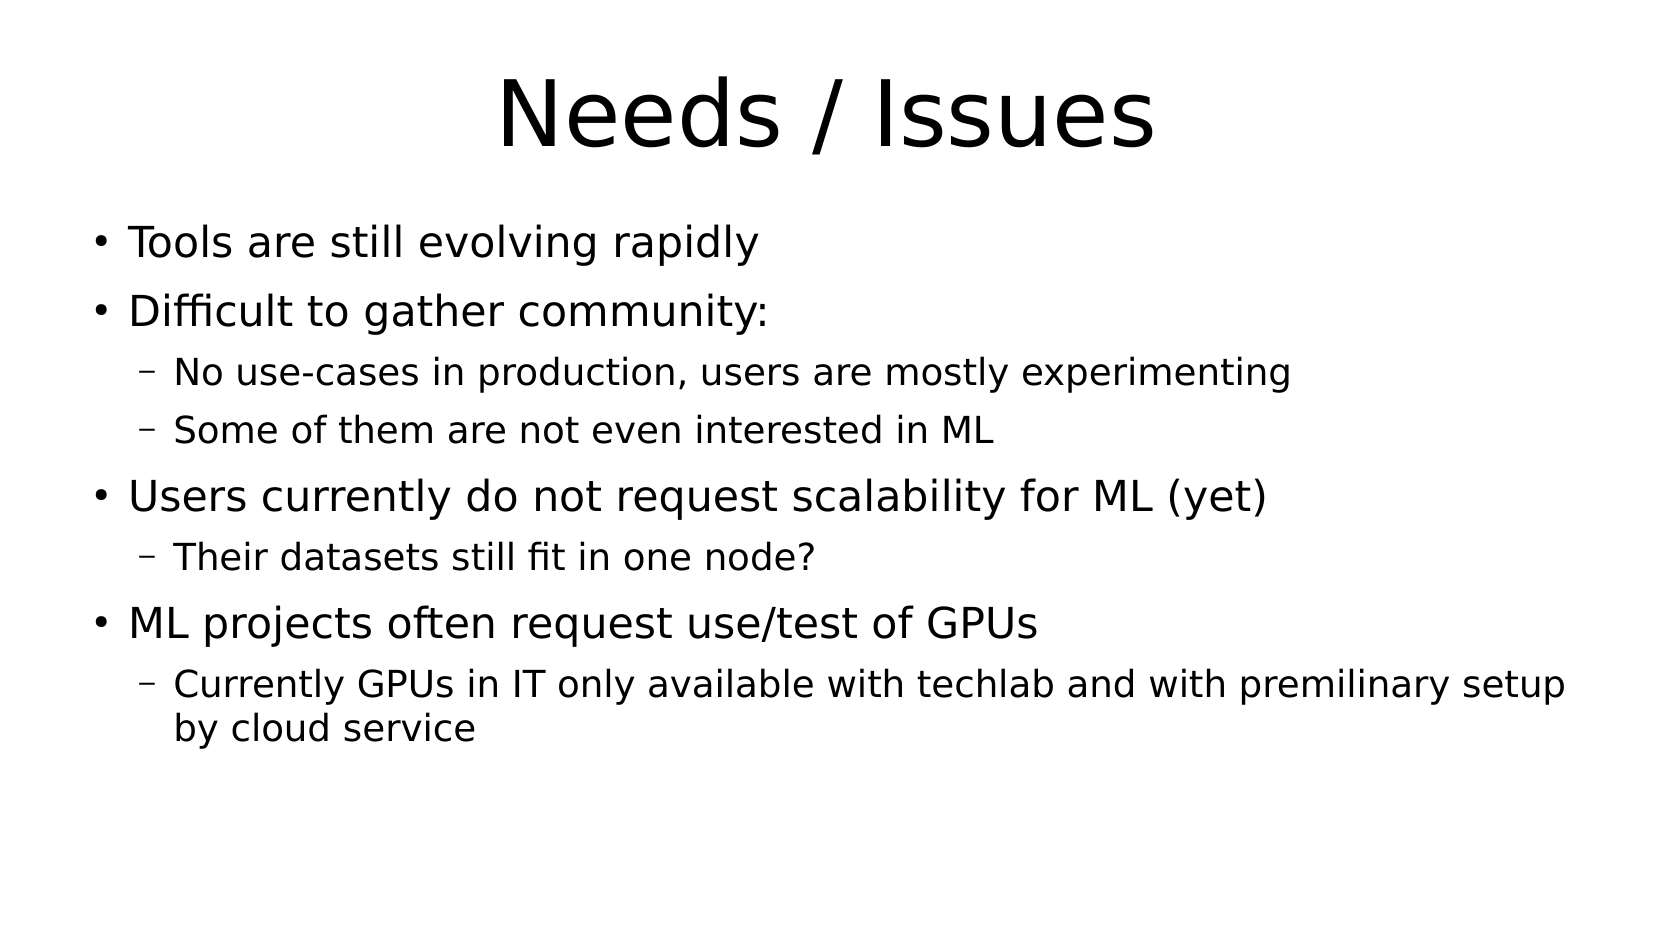

# Needs / Issues
Tools are still evolving rapidly
Difficult to gather community:
No use-cases in production, users are mostly experimenting
Some of them are not even interested in ML
Users currently do not request scalability for ML (yet)
Their datasets still fit in one node?
ML projects often request use/test of GPUs
Currently GPUs in IT only available with techlab and with premilinary setup by cloud service